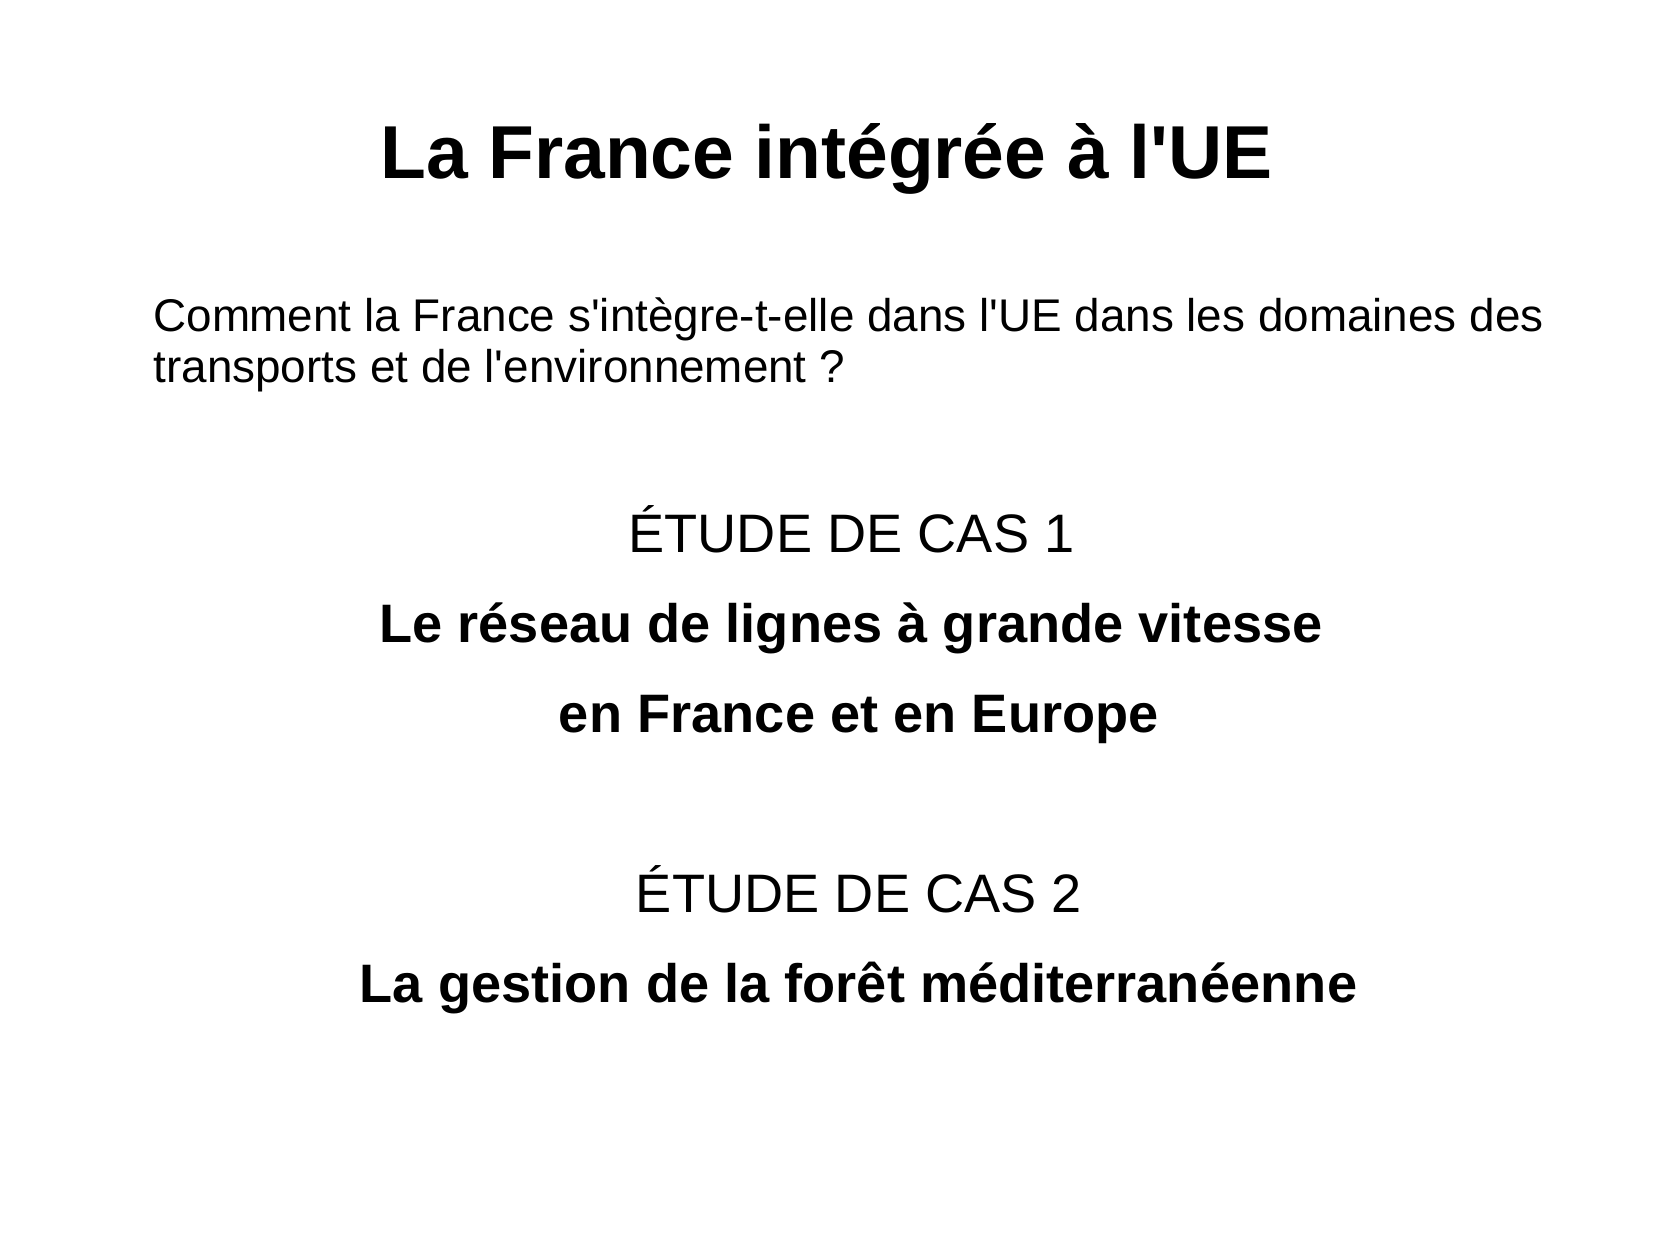

# La France intégrée à l'UE
Comment la France s'intègre-t-elle dans l'UE dans les domaines des transports et de l'environnement ?
ÉTUDE DE CAS 1
Le réseau de lignes à grande vitesse
en France et en Europe
ÉTUDE DE CAS 2
La gestion de la forêt méditerranéenne